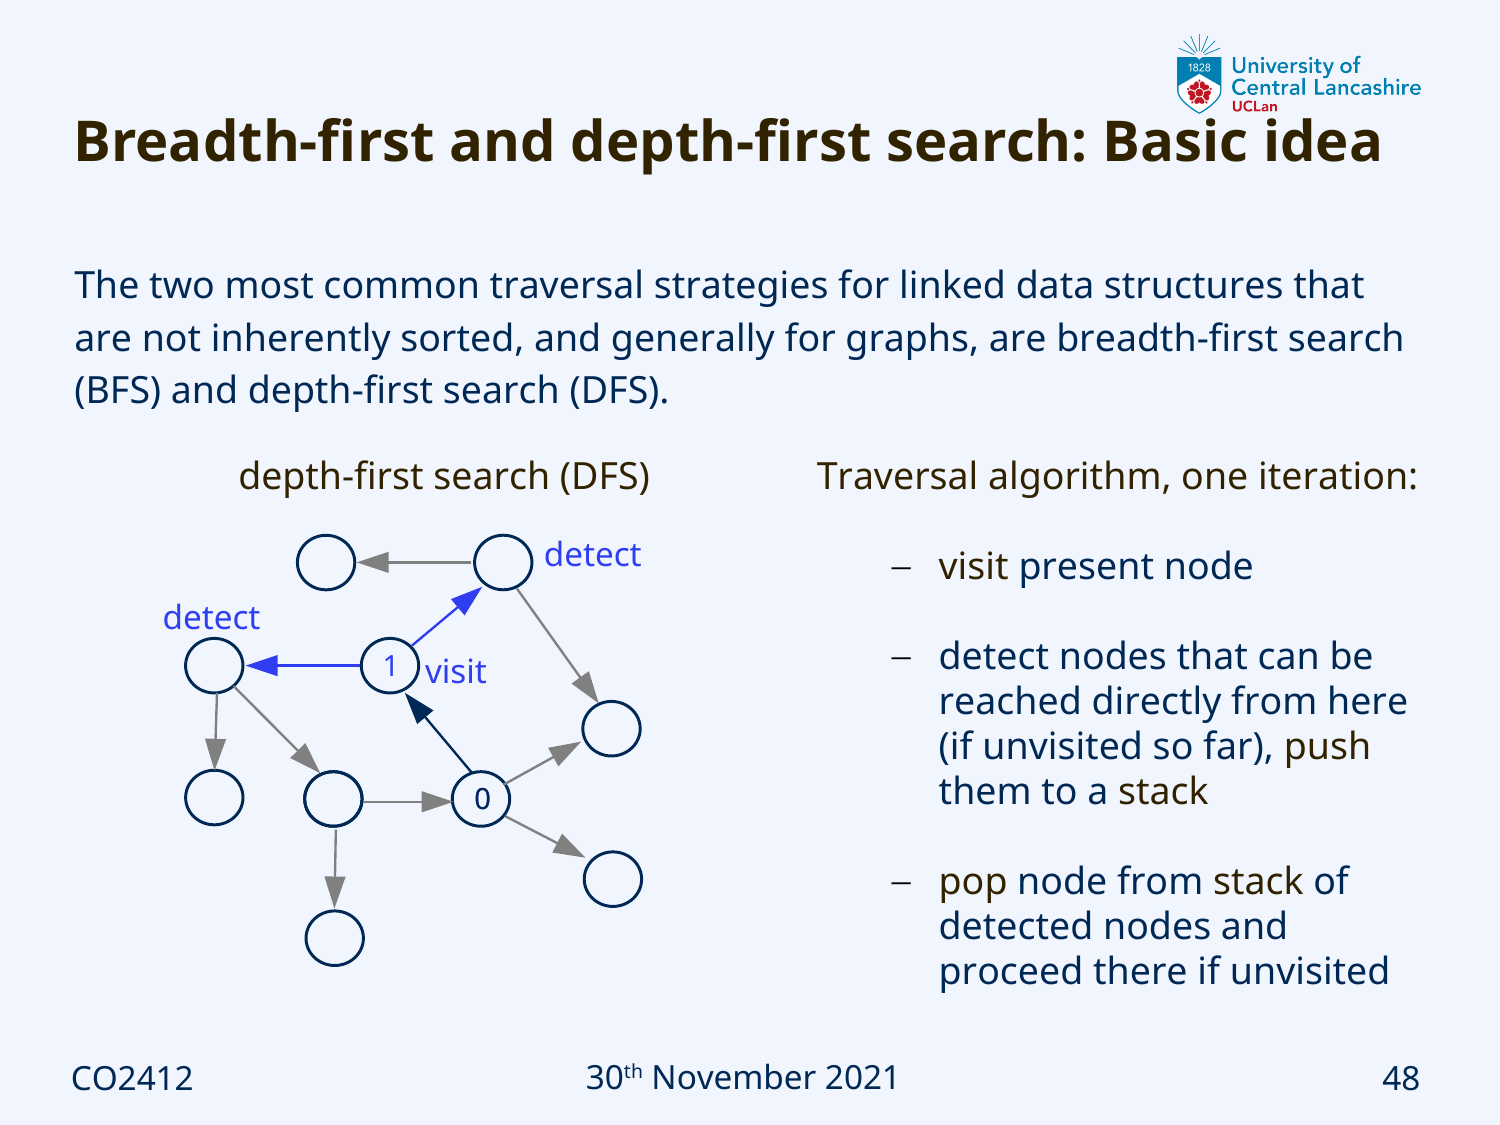

# Breadth-first and depth-first search: Basic idea
The two most common traversal strategies for linked data structures that are not inherently sorted, and generally for graphs, are breadth-first search (BFS) and depth-first search (DFS).
Traversal algorithm, one iteration:
visit present node
detect nodes that can be reached directly from here
(if unvisited so far), push them to a stack
pop node from stack of detected nodes and proceed there if unvisited
depth-first search (DFS)
detect
detect
1
visit
0
0